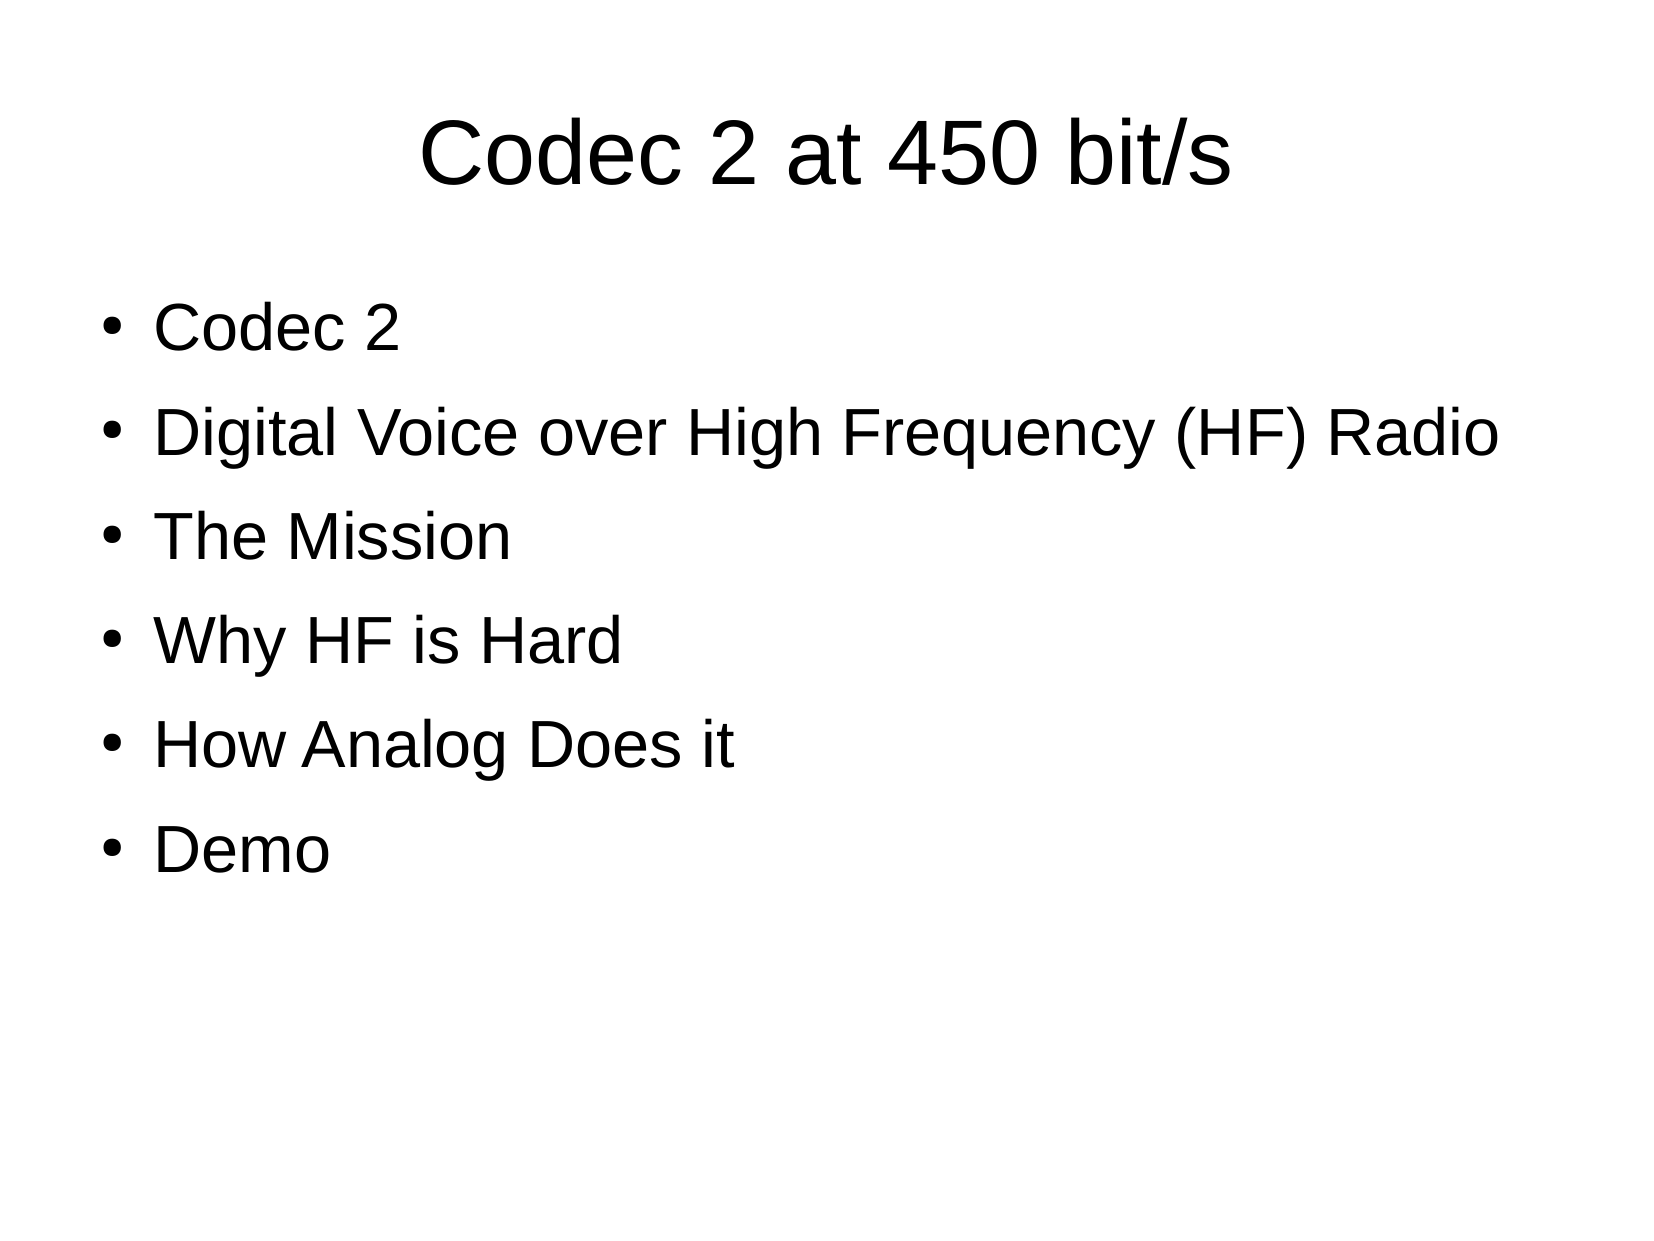

# Codec 2 at 450 bit/s
Codec 2
Digital Voice over High Frequency (HF) Radio
The Mission
Why HF is Hard
How Analog Does it
Demo